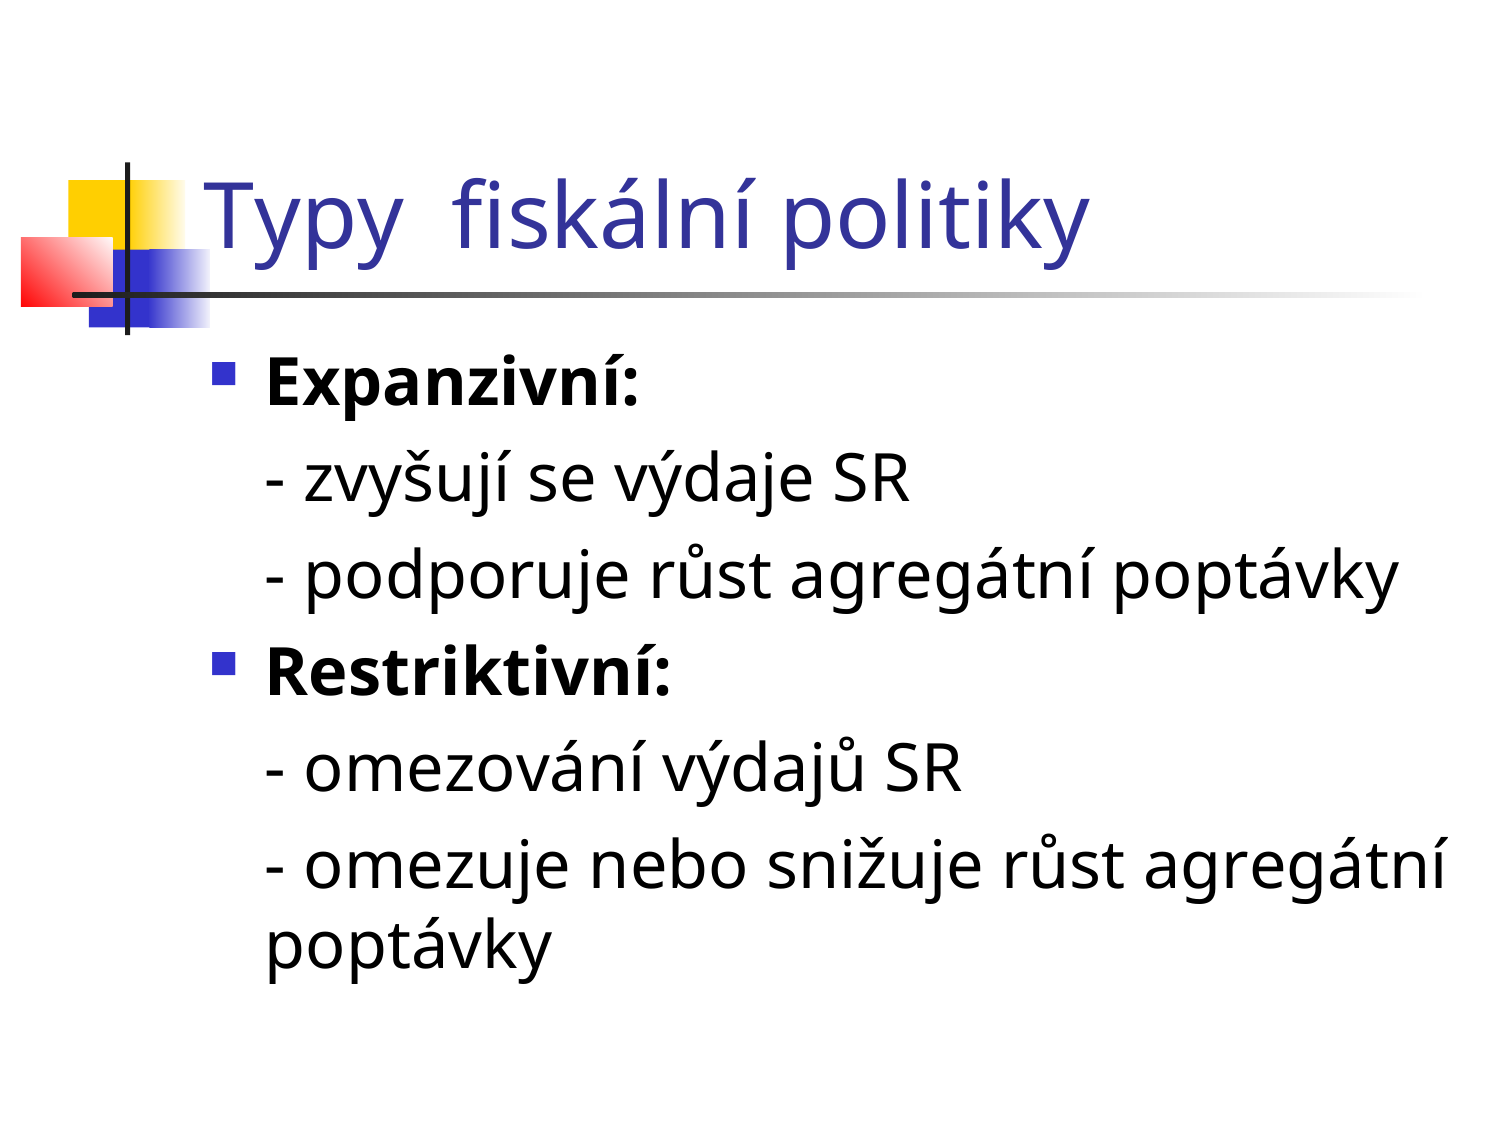

# Typy fiskální politiky
Expanzivní:
	- zvyšují se výdaje SR
	- podporuje růst agregátní poptávky
Restriktivní:
	- omezování výdajů SR
	- omezuje nebo snižuje růst agregátní poptávky